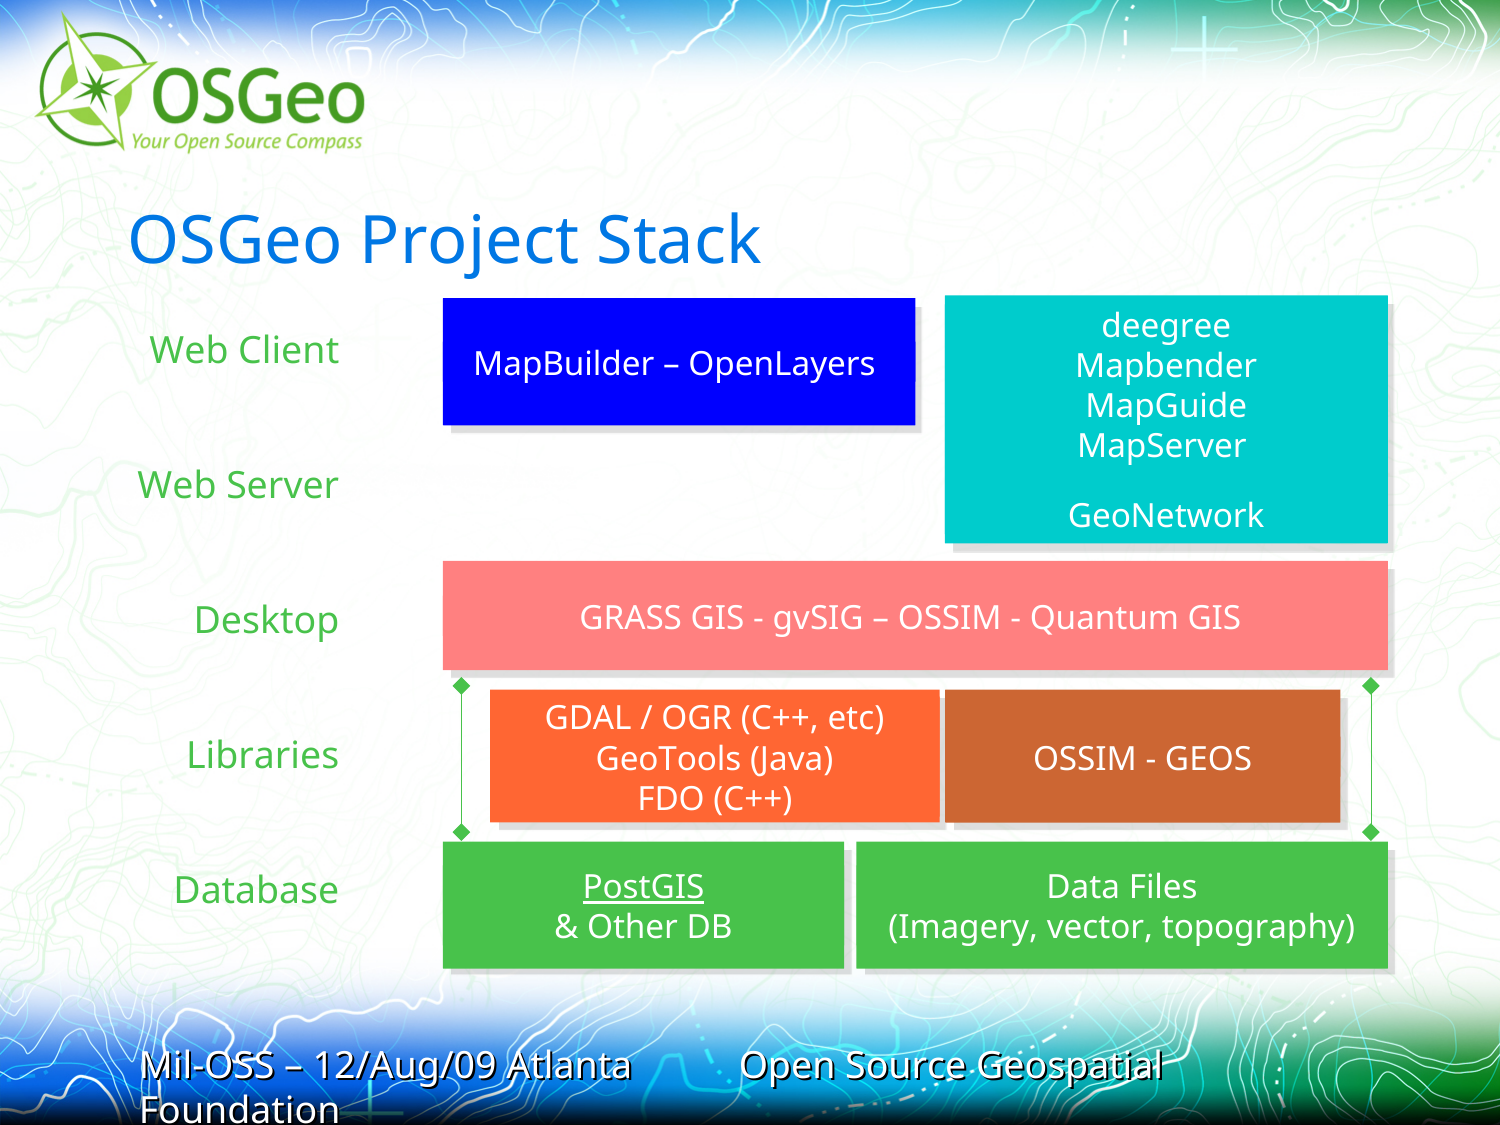

# OSGeo Project Stack
deegree
Mapbender
MapGuide
MapServer
GeoNetwork
MapBuilder – OpenLayers
Web Client
Web Server
Desktop
Libraries
Database
GRASS GIS - gvSIG – OSSIM - Quantum GIS
GDAL / OGR (C++, etc)
GeoTools (Java)
FDO (C++)
OSSIM - GEOS
PostGIS
& Other DB
Data Files
(Imagery, vector, topography)